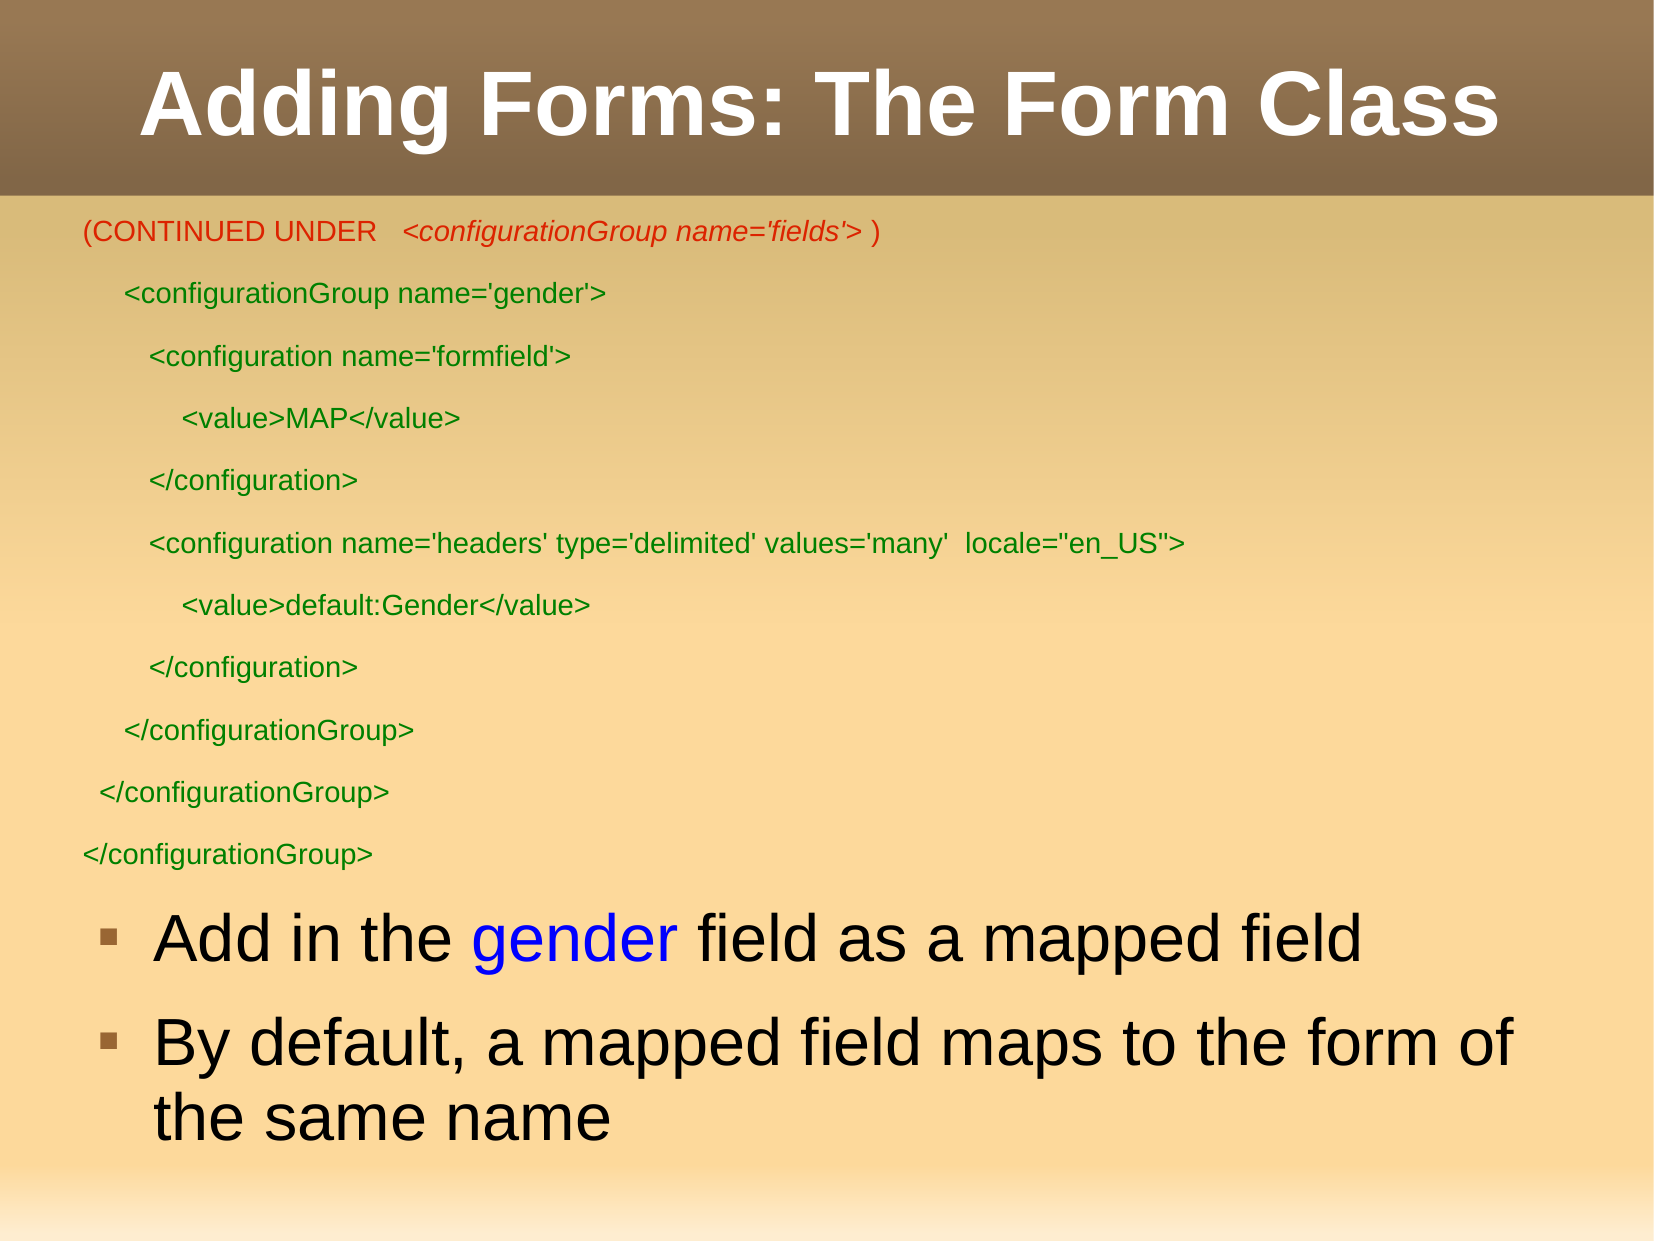

# Adding Forms: The Form Class
(CONTINUED UNDER <configurationGroup name='fields'> )
 <configurationGroup name='gender'>
 <configuration name='formfield'>
 <value>MAP</value>
 </configuration>
 <configuration name='headers' type='delimited' values='many' locale="en_US">
 <value>default:Gender</value>
 </configuration>
 </configurationGroup>
 </configurationGroup>
</configurationGroup>
Add in the gender field as a mapped field
By default, a mapped field maps to the form of the same name